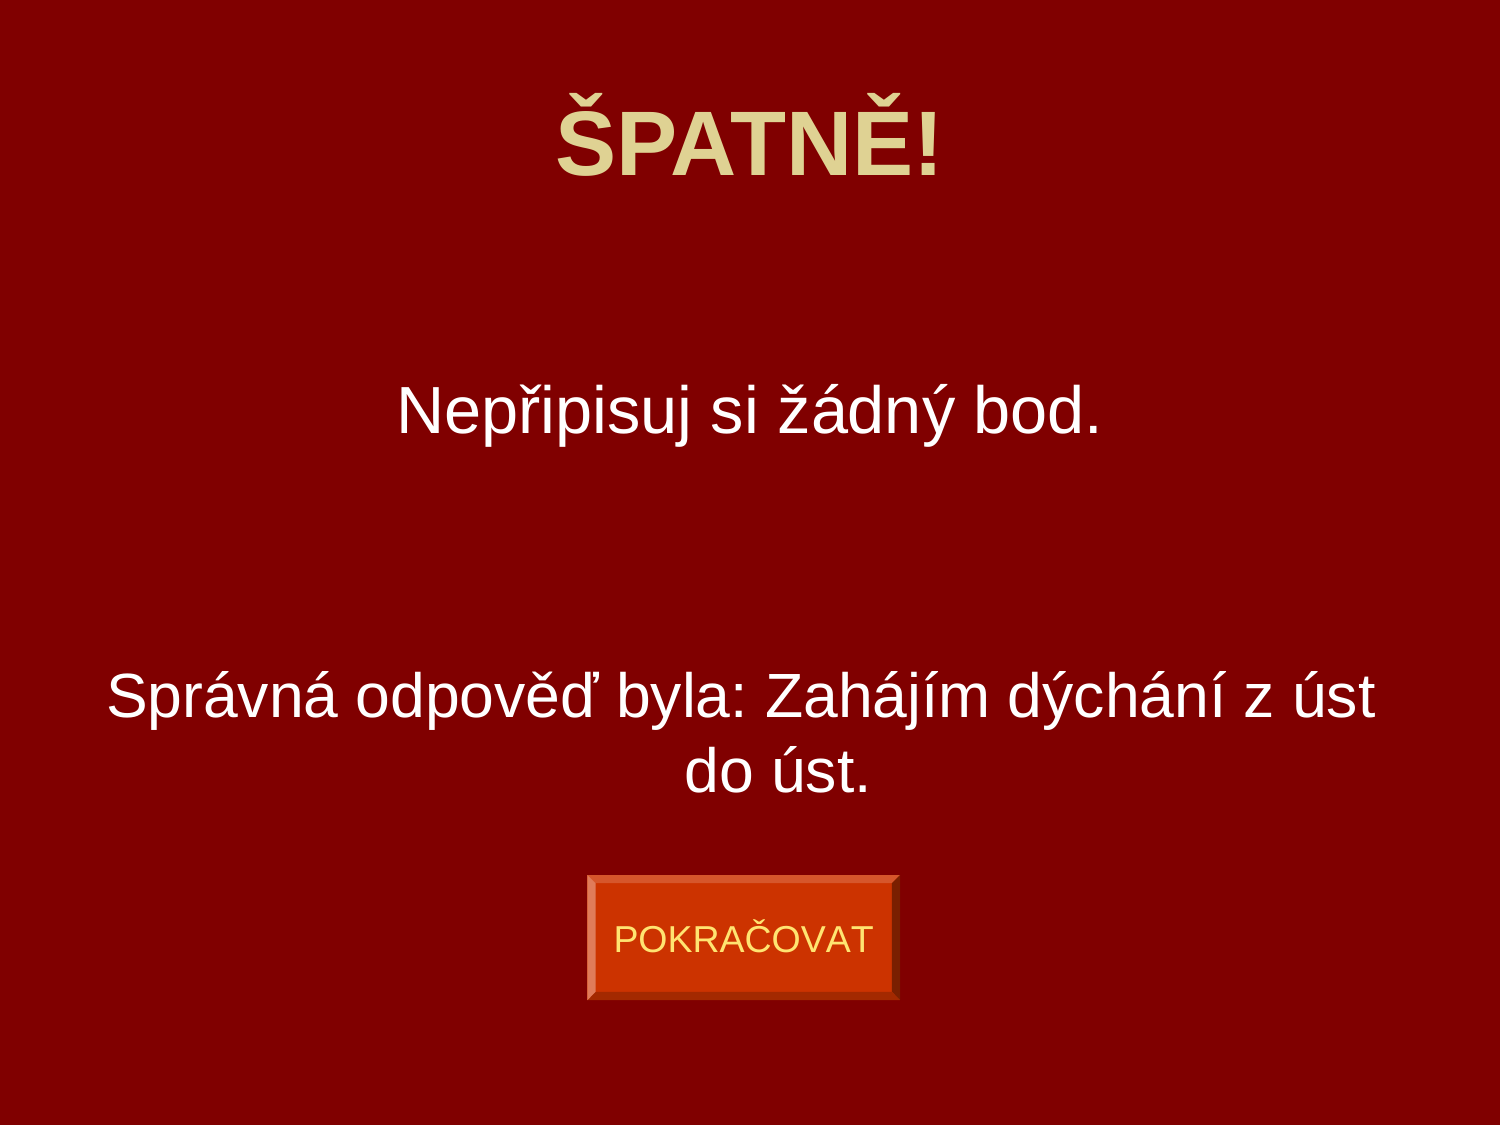

# ŠPATNĚ!
Nepřipisuj si žádný bod.
Správná odpověď byla: Zahájím dýchání z úst
do úst.
POKRAČOVAT